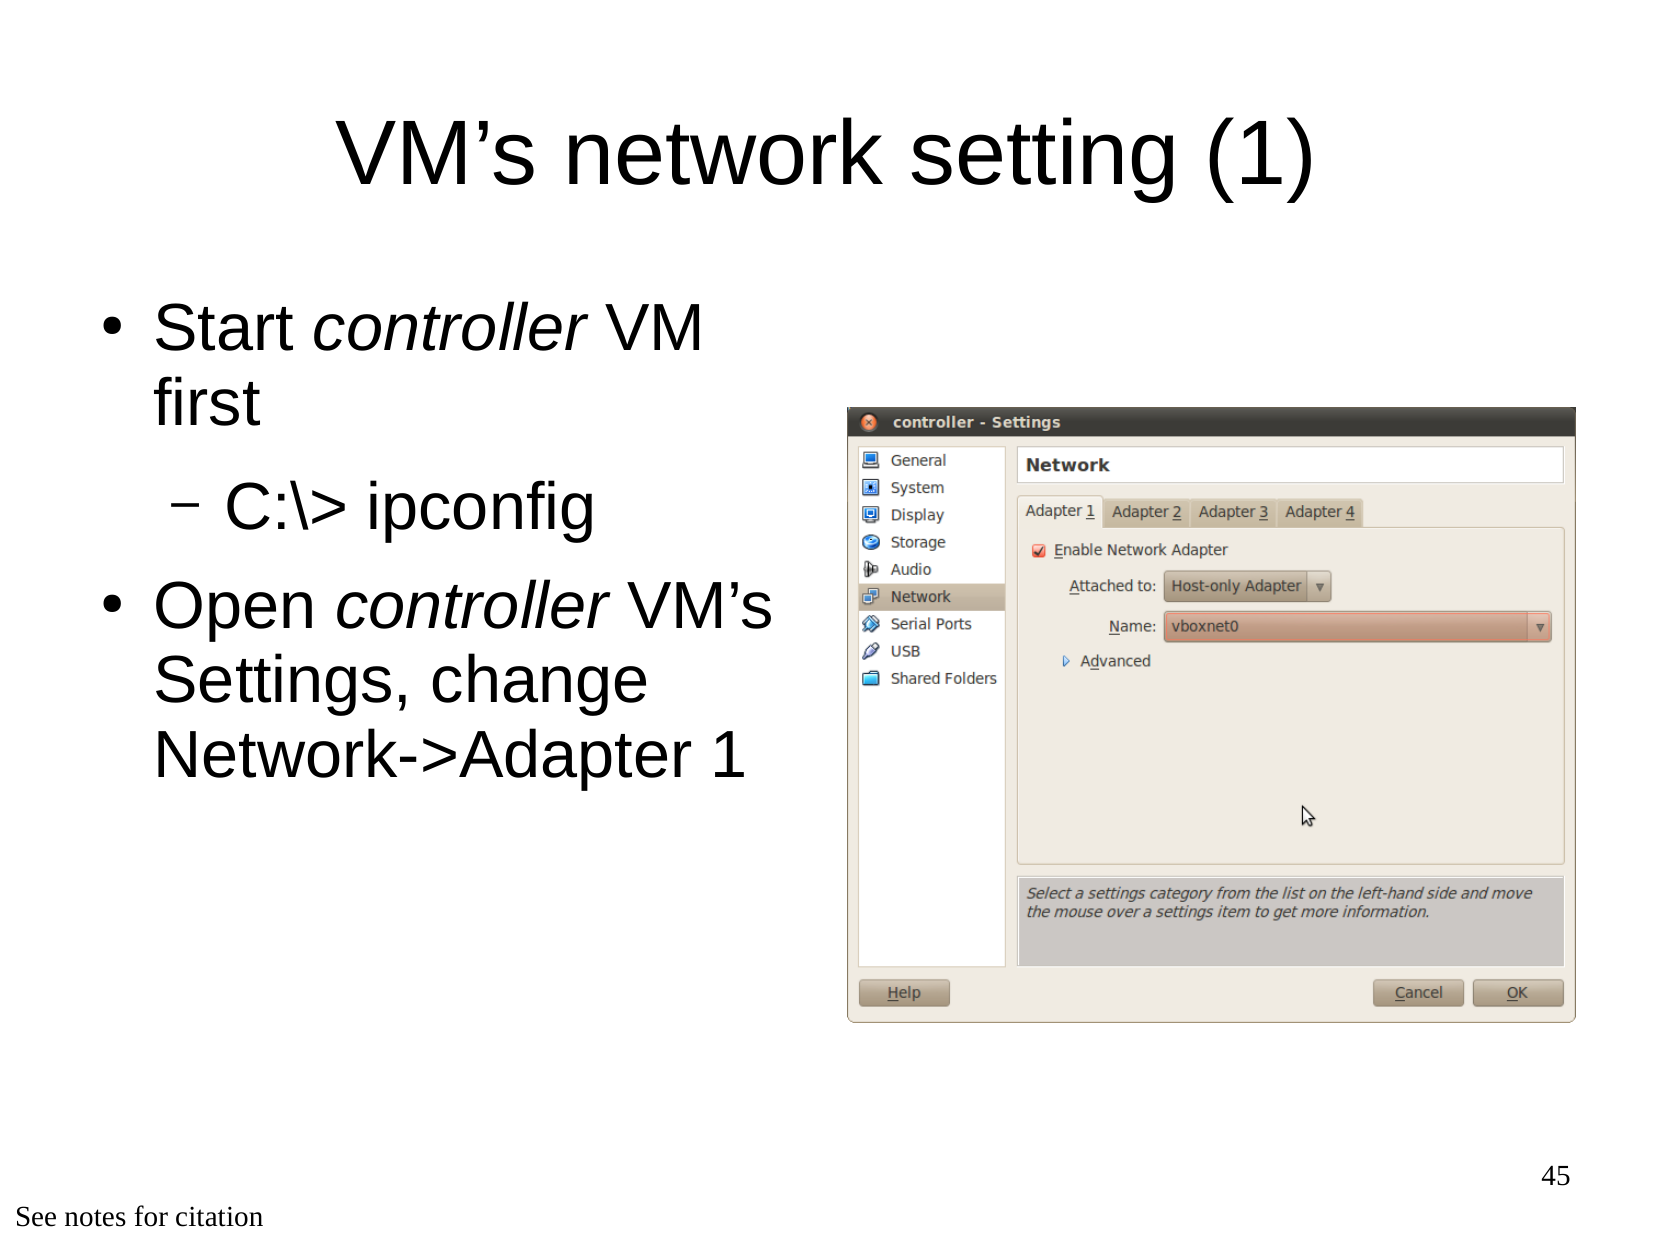

# VM’s network setting (1)
Start controller VM first
C:\> ipconfig
Open controller VM’s Settings, change Network->Adapter 1
45
See notes for citation